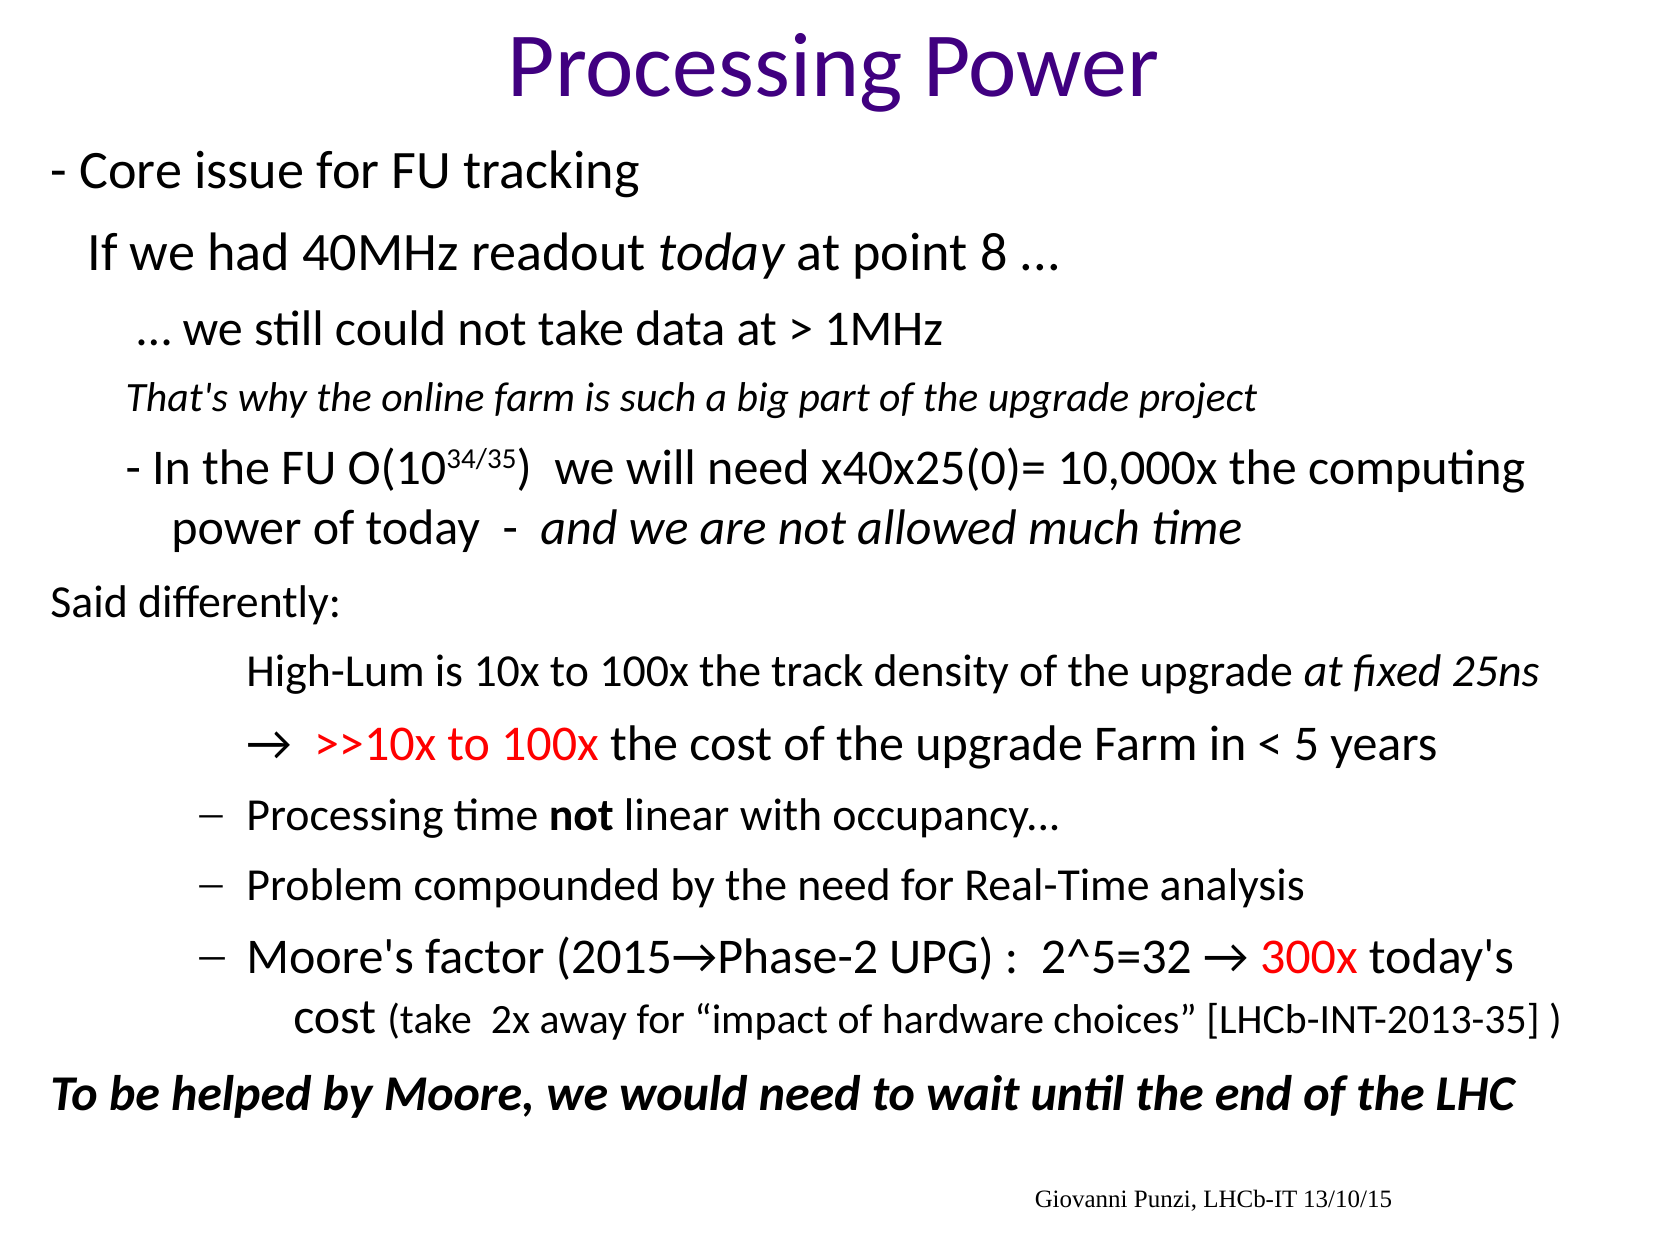

# Processing Power
- Core issue for FU tracking
 If we had 40MHz readout today at point 8 ...
 … we still could not take data at > 1MHz
That's why the online farm is such a big part of the upgrade project
- In the FU O(1034/35) we will need x40x25(0)= 10,000x the computing power of today - and we are not allowed much time
Said differently:
High-Lum is 10x to 100x the track density of the upgrade at fixed 25ns
→ >>10x to 100x the cost of the upgrade Farm in < 5 years
Processing time not linear with occupancy...
Problem compounded by the need for Real-Time analysis
Moore's factor (2015→Phase-2 UPG) : 2^5=32 → 300x today's cost (take 2x away for “impact of hardware choices” [LHCb-INT-2013-35] )
To be helped by Moore, we would need to wait until the end of the LHC
Giovanni Punzi, LHCb-IT 13/10/15